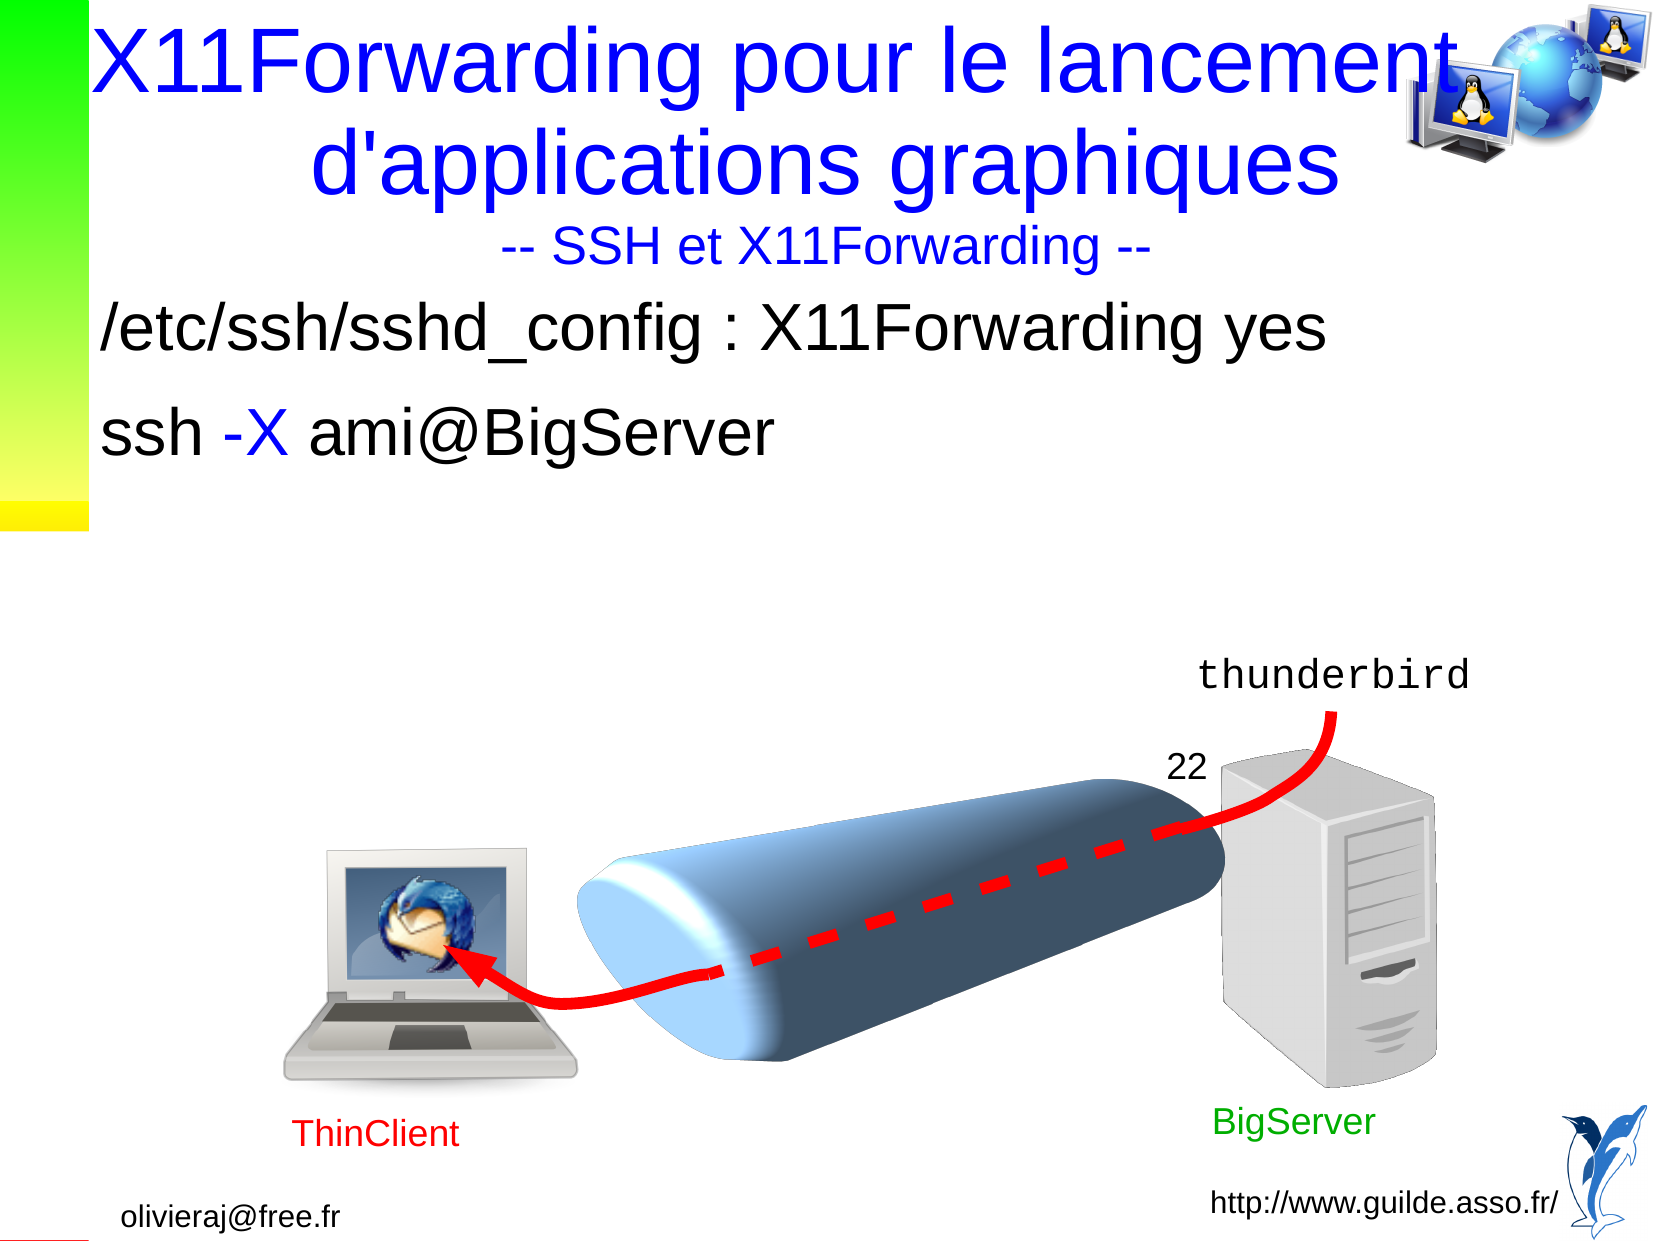

# X11Forwarding pour le lancement d'applications graphiques
-- SSH et X11Forwarding --
/etc/ssh/sshd_config : X11Forwarding yes
ssh -X ami@BigServer
thunderbird
22
BigServer
ThinClient